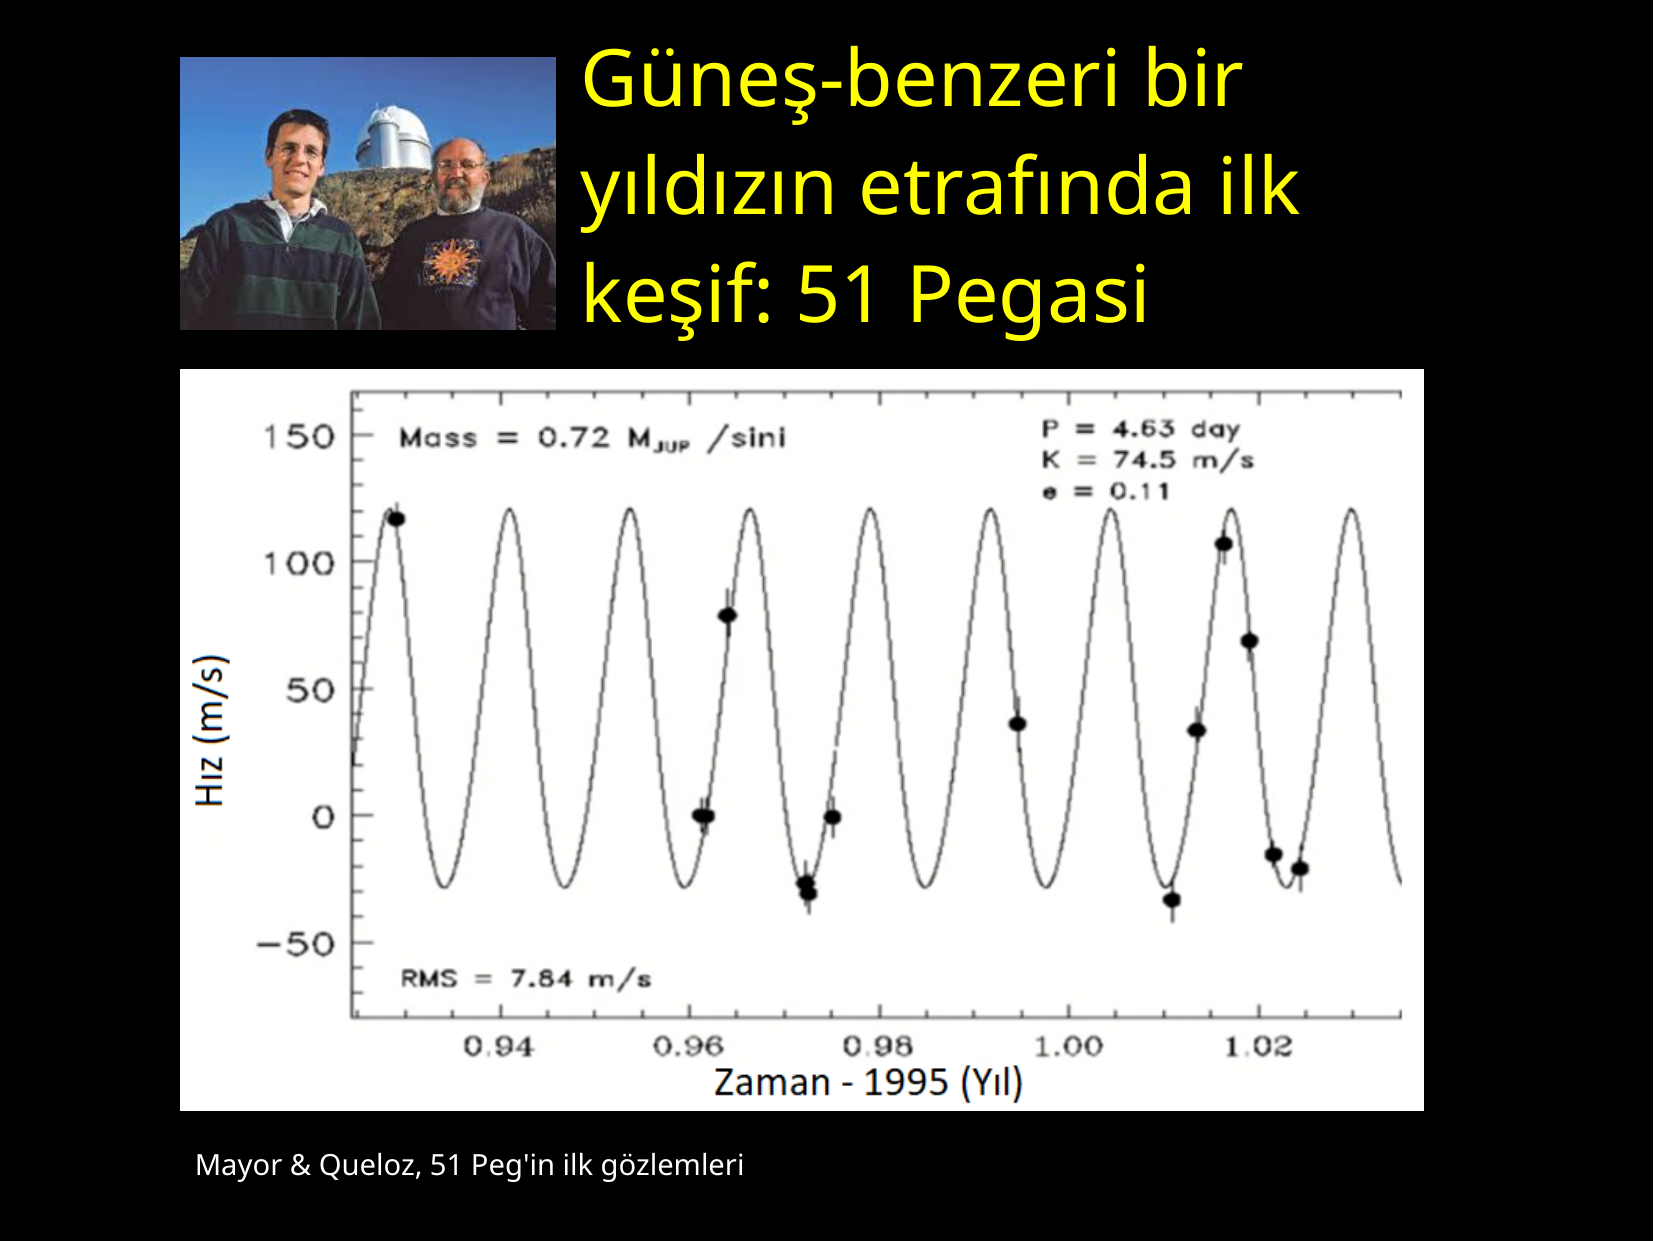

# Güneş-benzeri bir yıldızın etrafında ilk keşif: 51 Pegasi
Mayor & Queloz, 51 Peg'in ilk gözlemleri